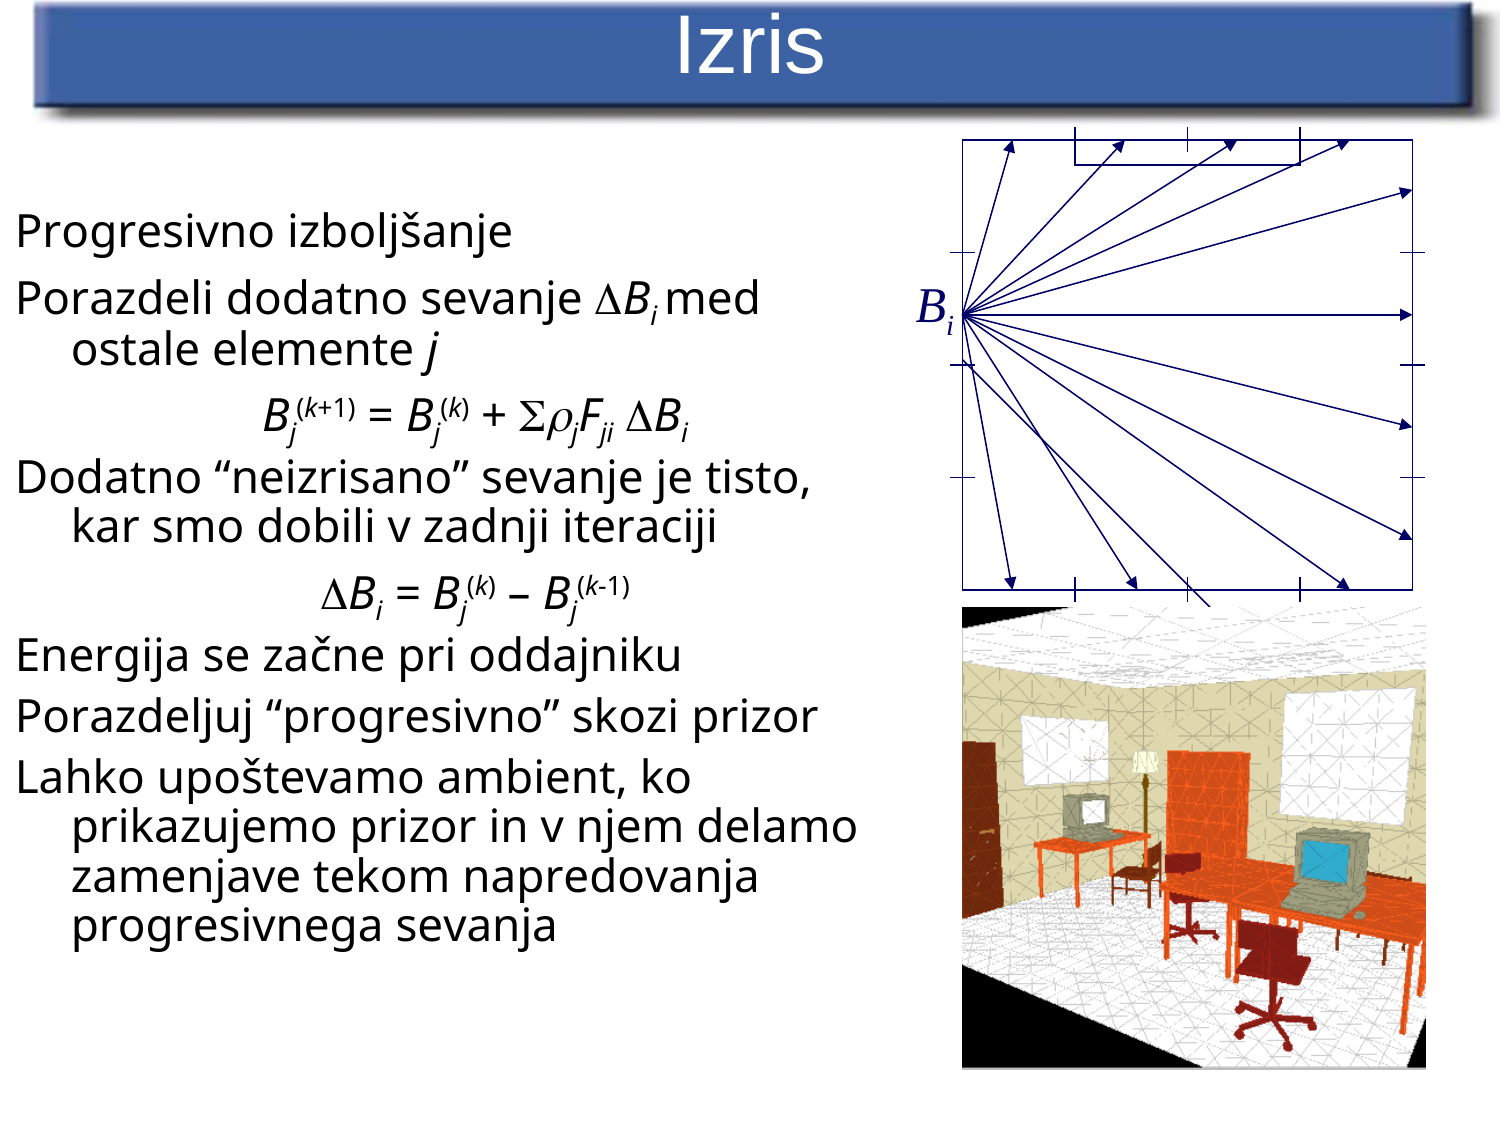

# Izris
Progresivno izboljšanje
Porazdeli dodatno sevanje Bi med ostale elemente j
Bj(k+1) = Bj(k) + jFji Bi
Dodatno “neizrisano” sevanje je tisto,
kar smo dobili v zadnji iteraciji
Bi = Bj(k) – Bj(k-1)
Energija se začne pri oddajniku
Porazdeljuj “progresivno” skozi prizor
Lahko upoštevamo ambient, ko prikazujemo prizor in v njem delamo zamenjave tekom napredovanja progresivnega sevanja
Bi